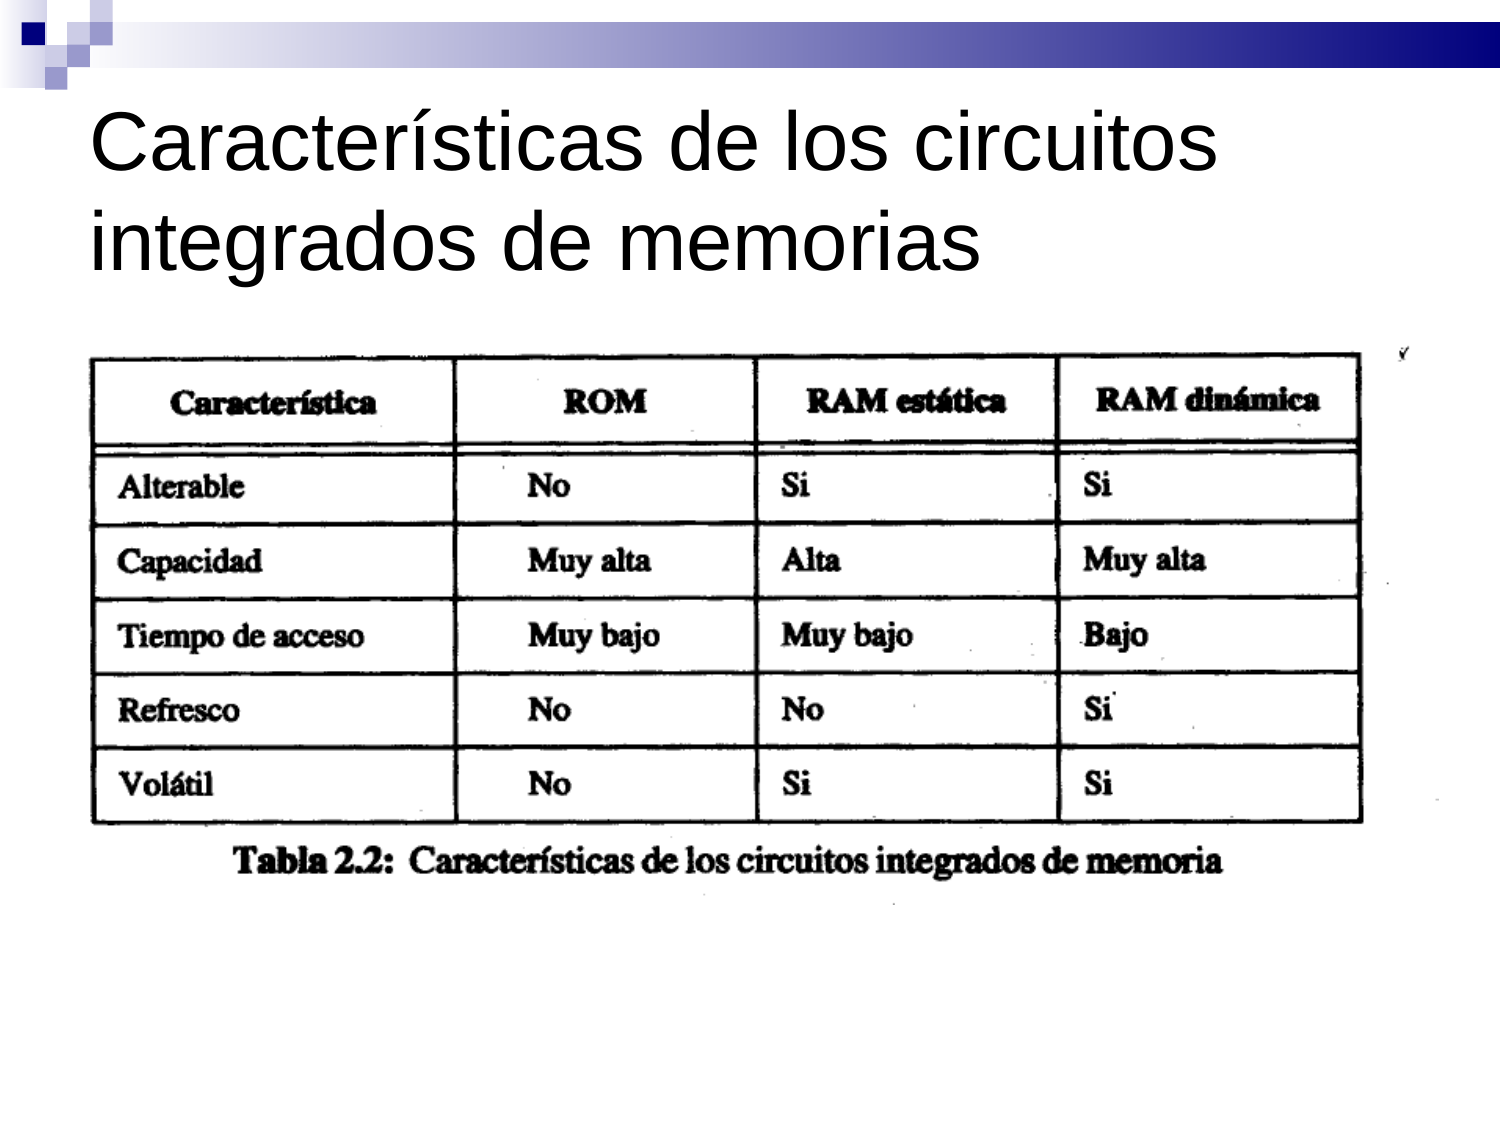

# Características de los circuitos integrados de memorias